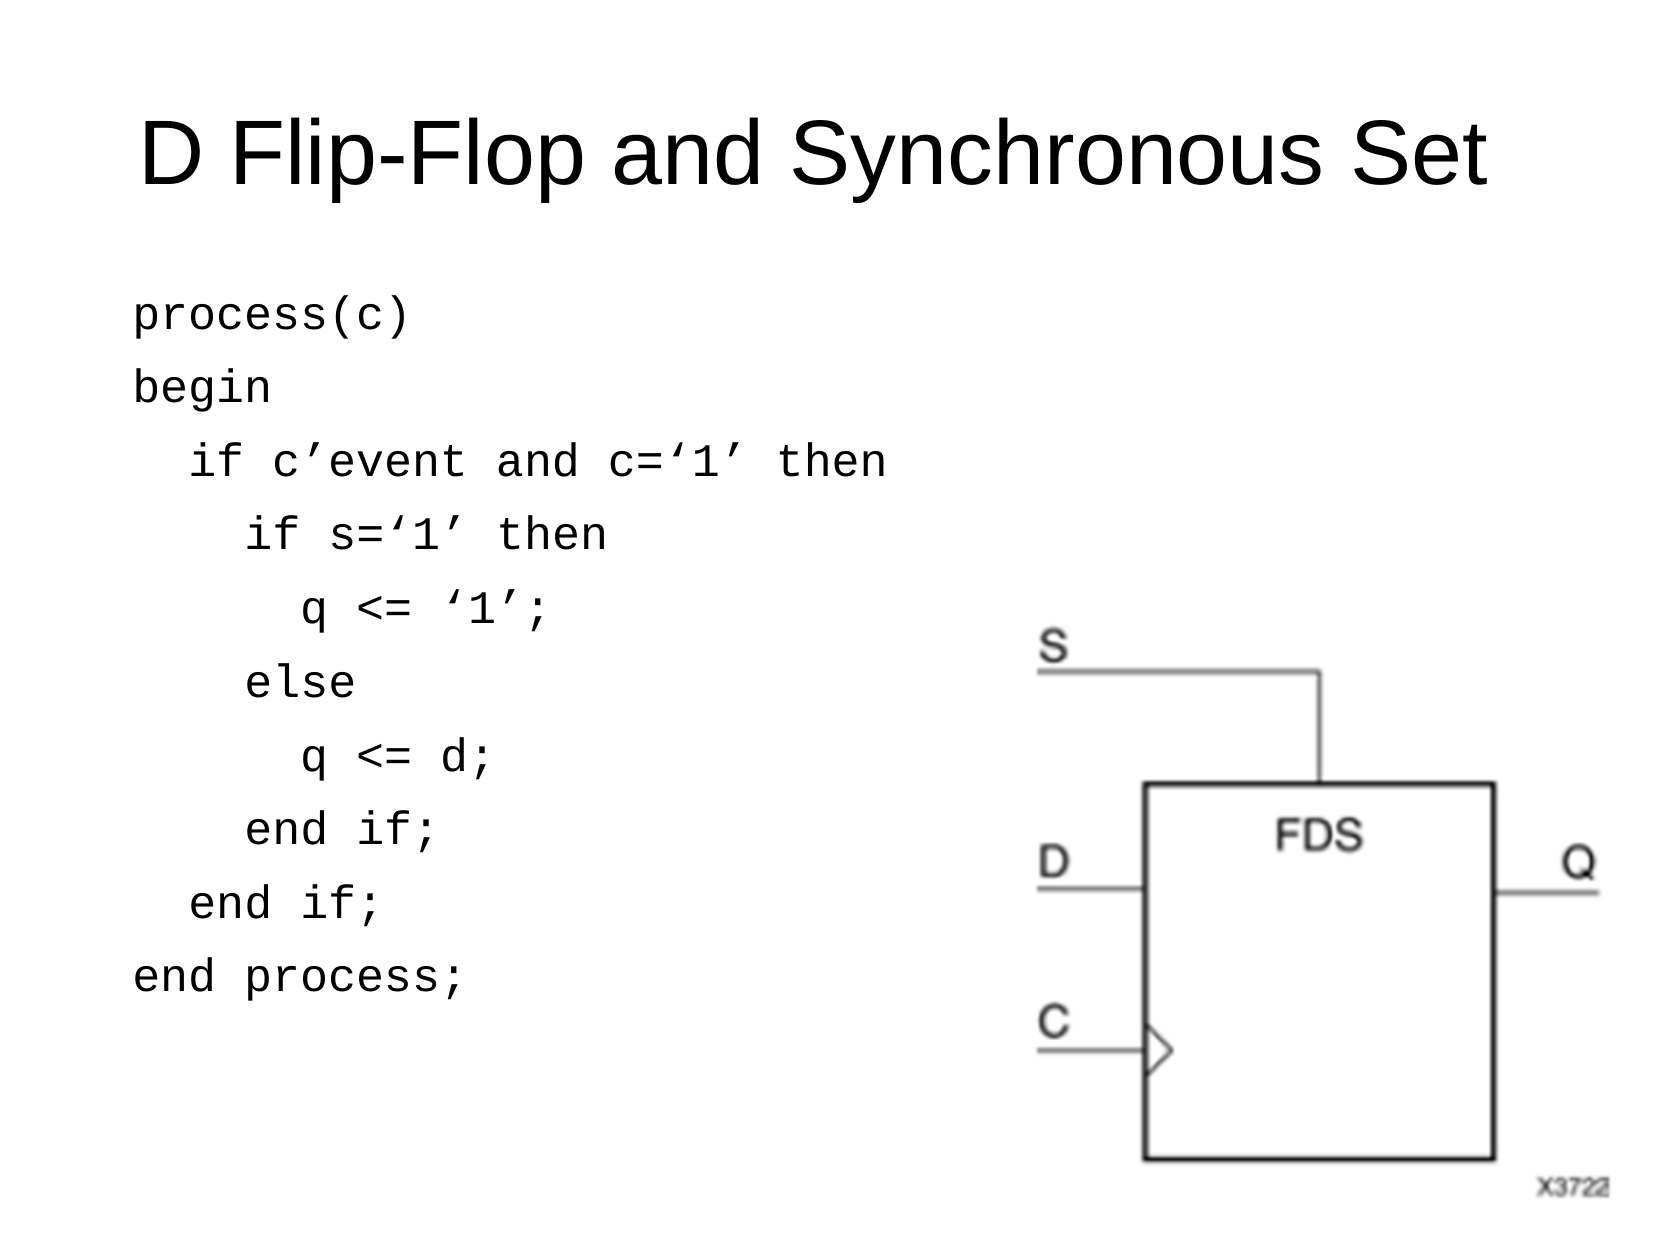

# D Flip-Flop and Synchronous Set
process(c)
begin
 if c’event and c=‘1’ then
 if s=‘1’ then
 q <= ‘1’;
 else
 q <= d;
 end if;
 end if;
end process;